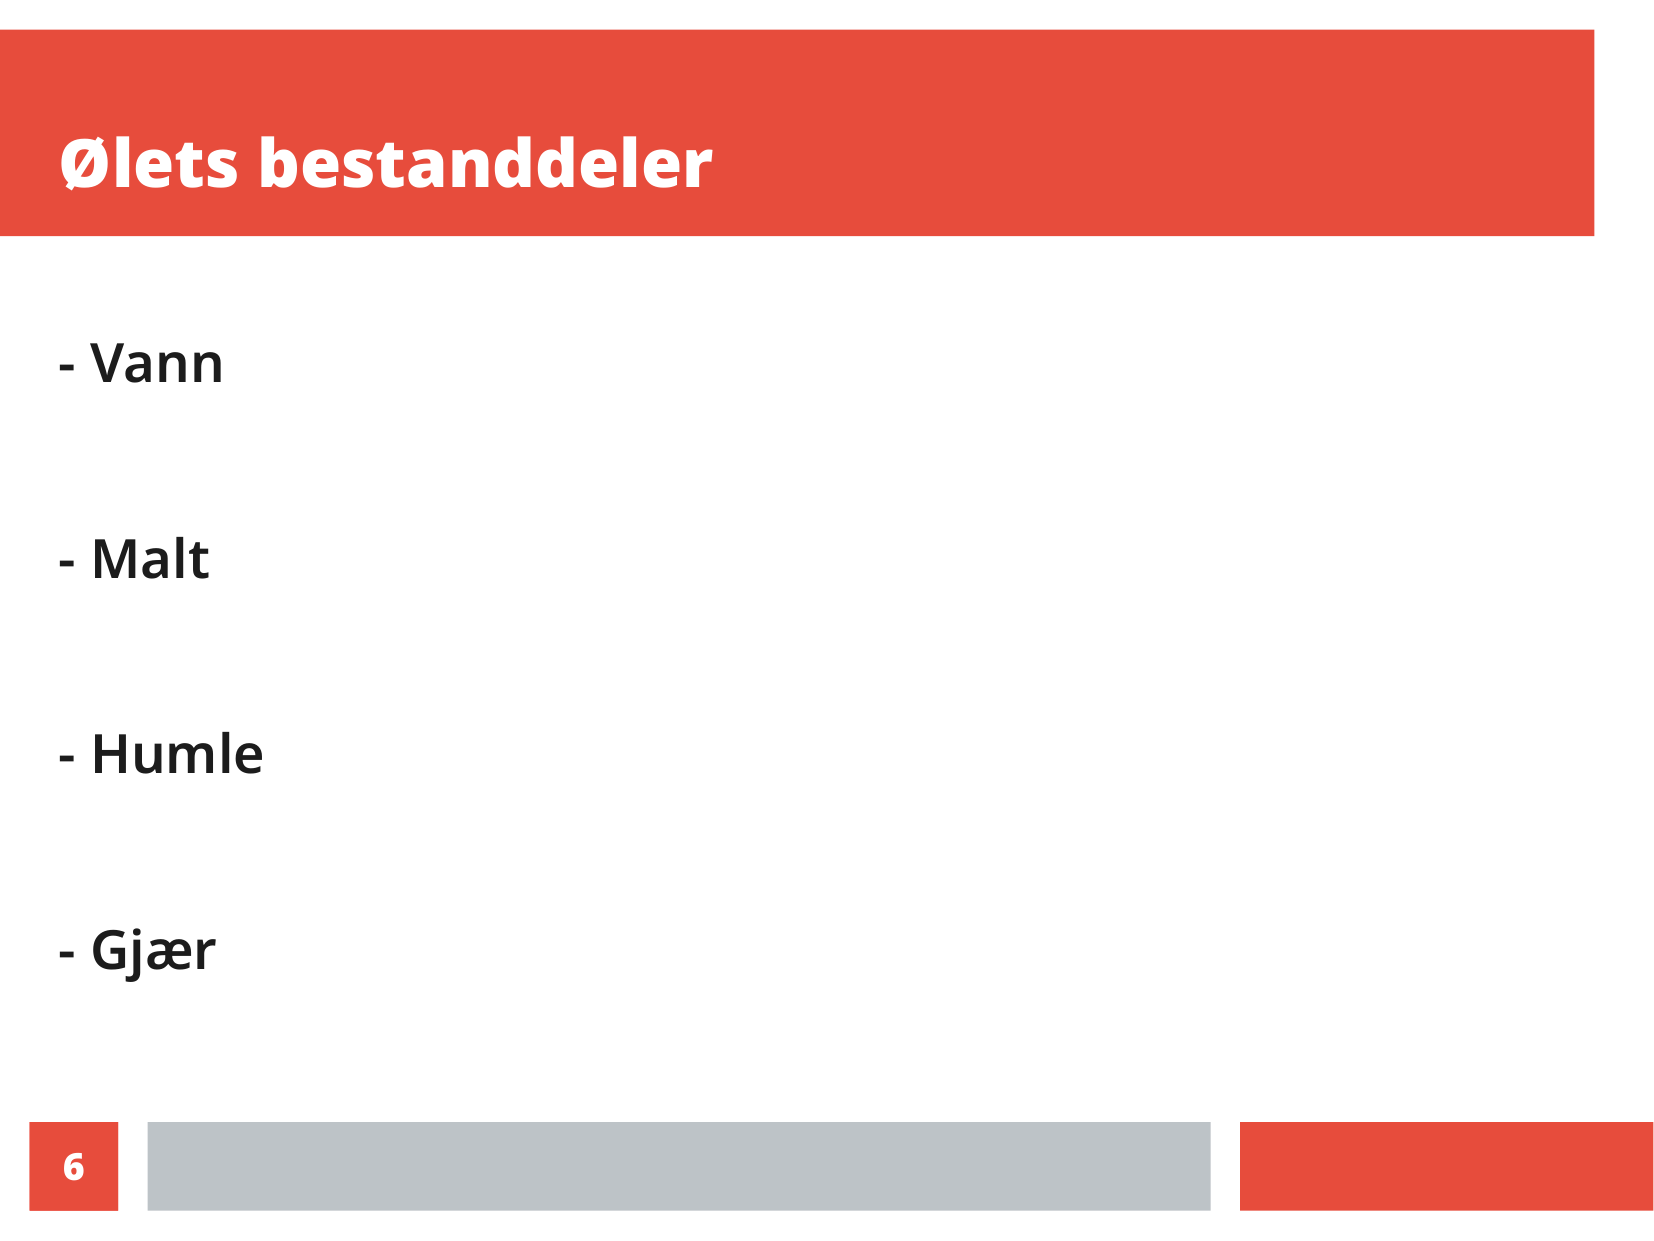

# Ølets bestanddeler
- Vann
- Malt
- Humle
- Gjær
6